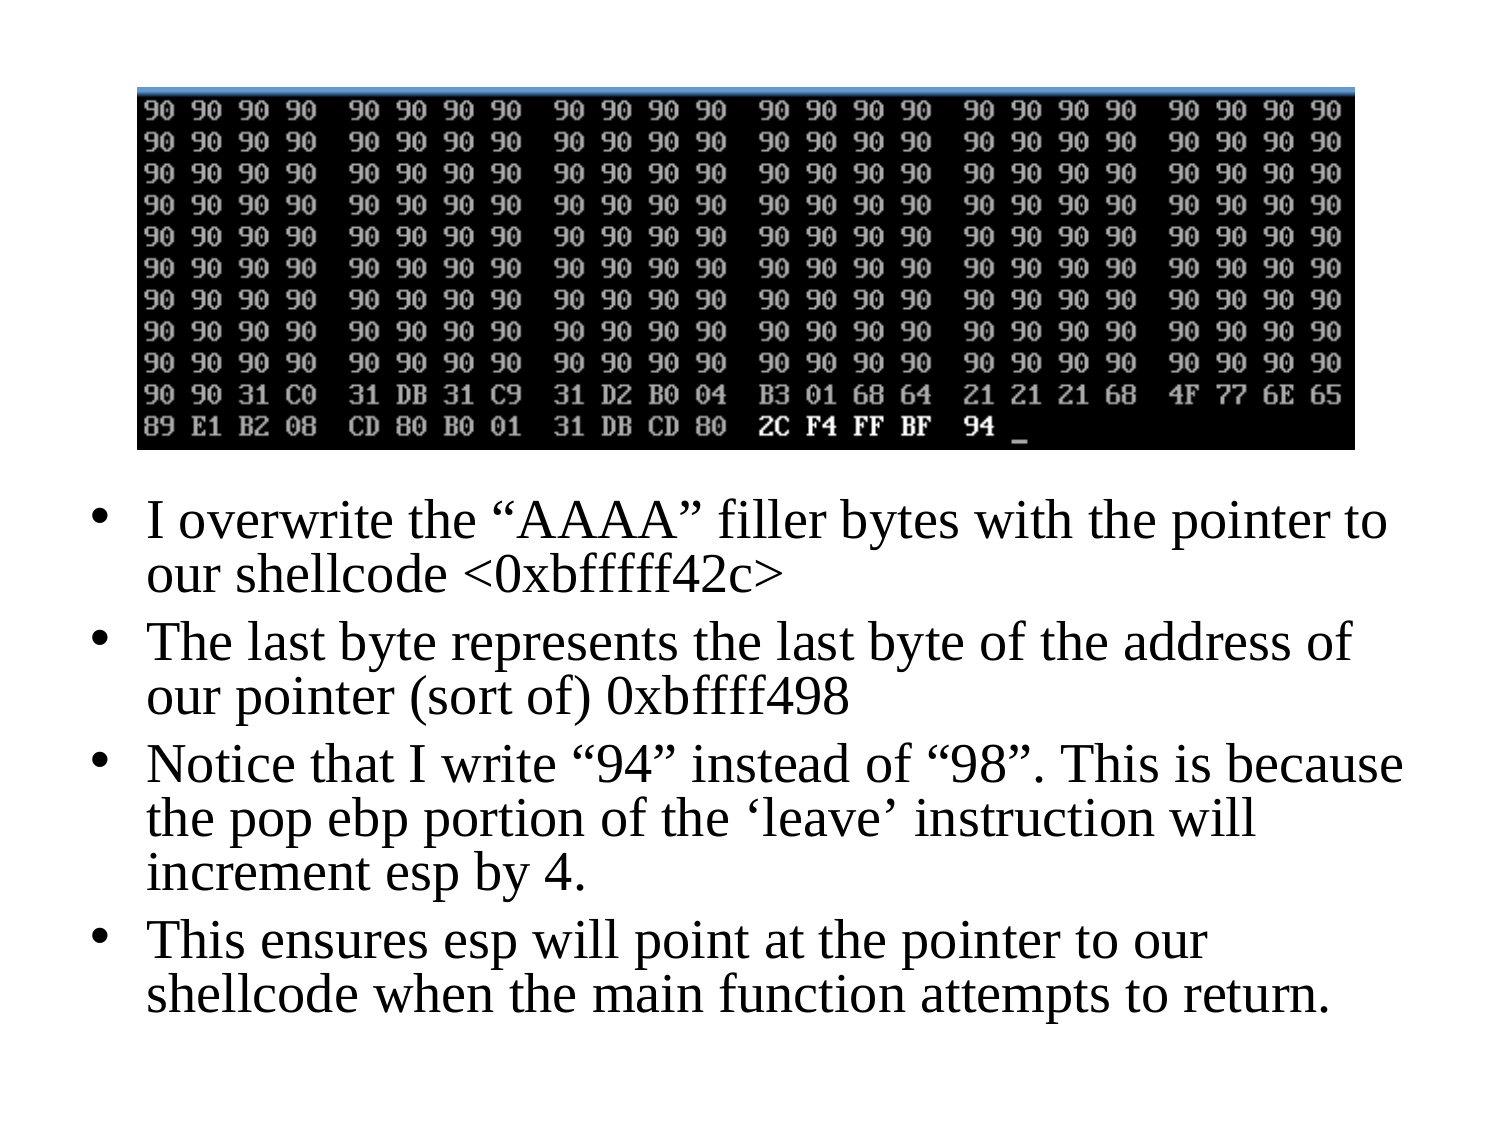

# I overwrite the “AAAA” filler bytes with the pointer to our shellcode <0xbfffff42c>
The last byte represents the last byte of the address of our pointer (sort of) 0xbffff498
Notice that I write “94” instead of “98”. This is because the pop ebp portion of the ‘leave’ instruction will increment esp by 4.
This ensures esp will point at the pointer to our shellcode when the main function attempts to return.